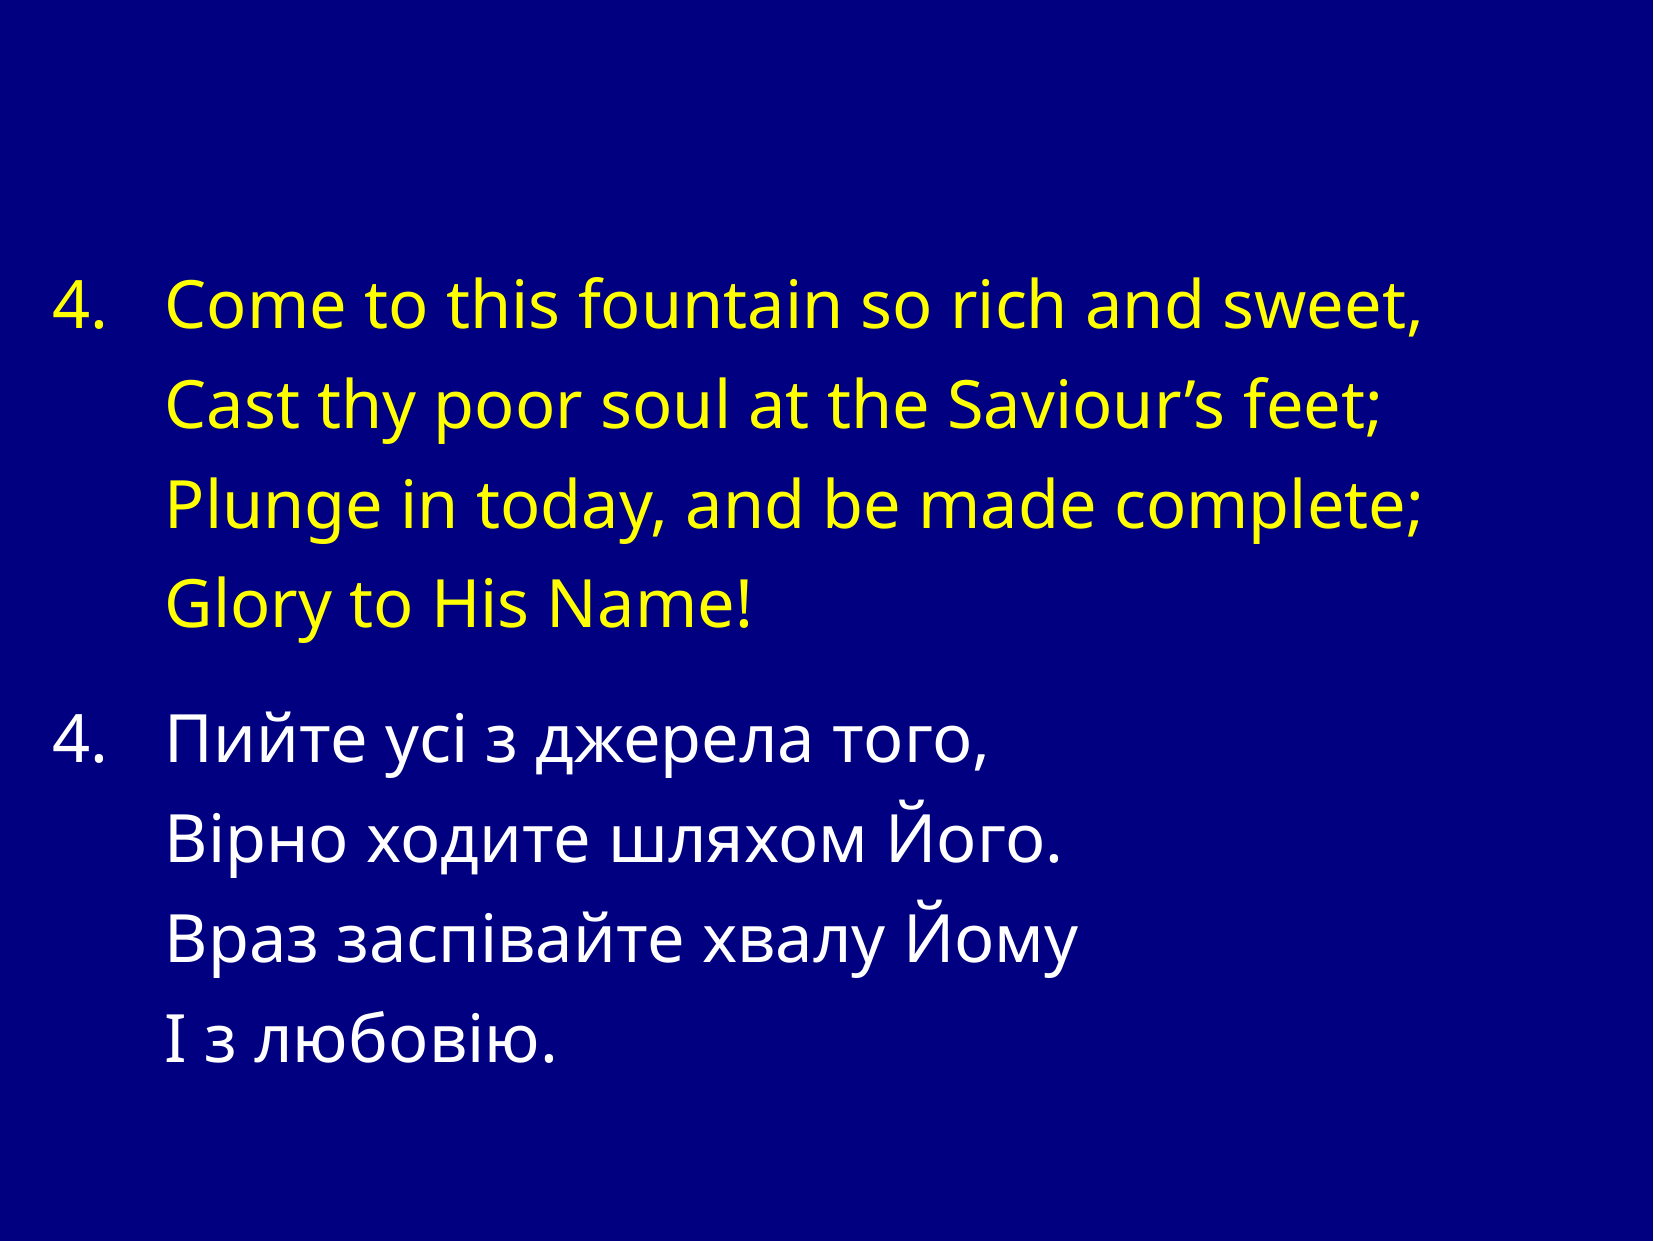

4.	Come to this fountain so rich and sweet,
	Cast thy poor soul at the Saviour’s feet;
	Plunge in today, and be made complete;
	Glory to His Name!
4.	Пийте усі з джерела того,
	Вірно ходите шляхом Його.
	Враз заспівайте хвалу Йому
	І з любовію.